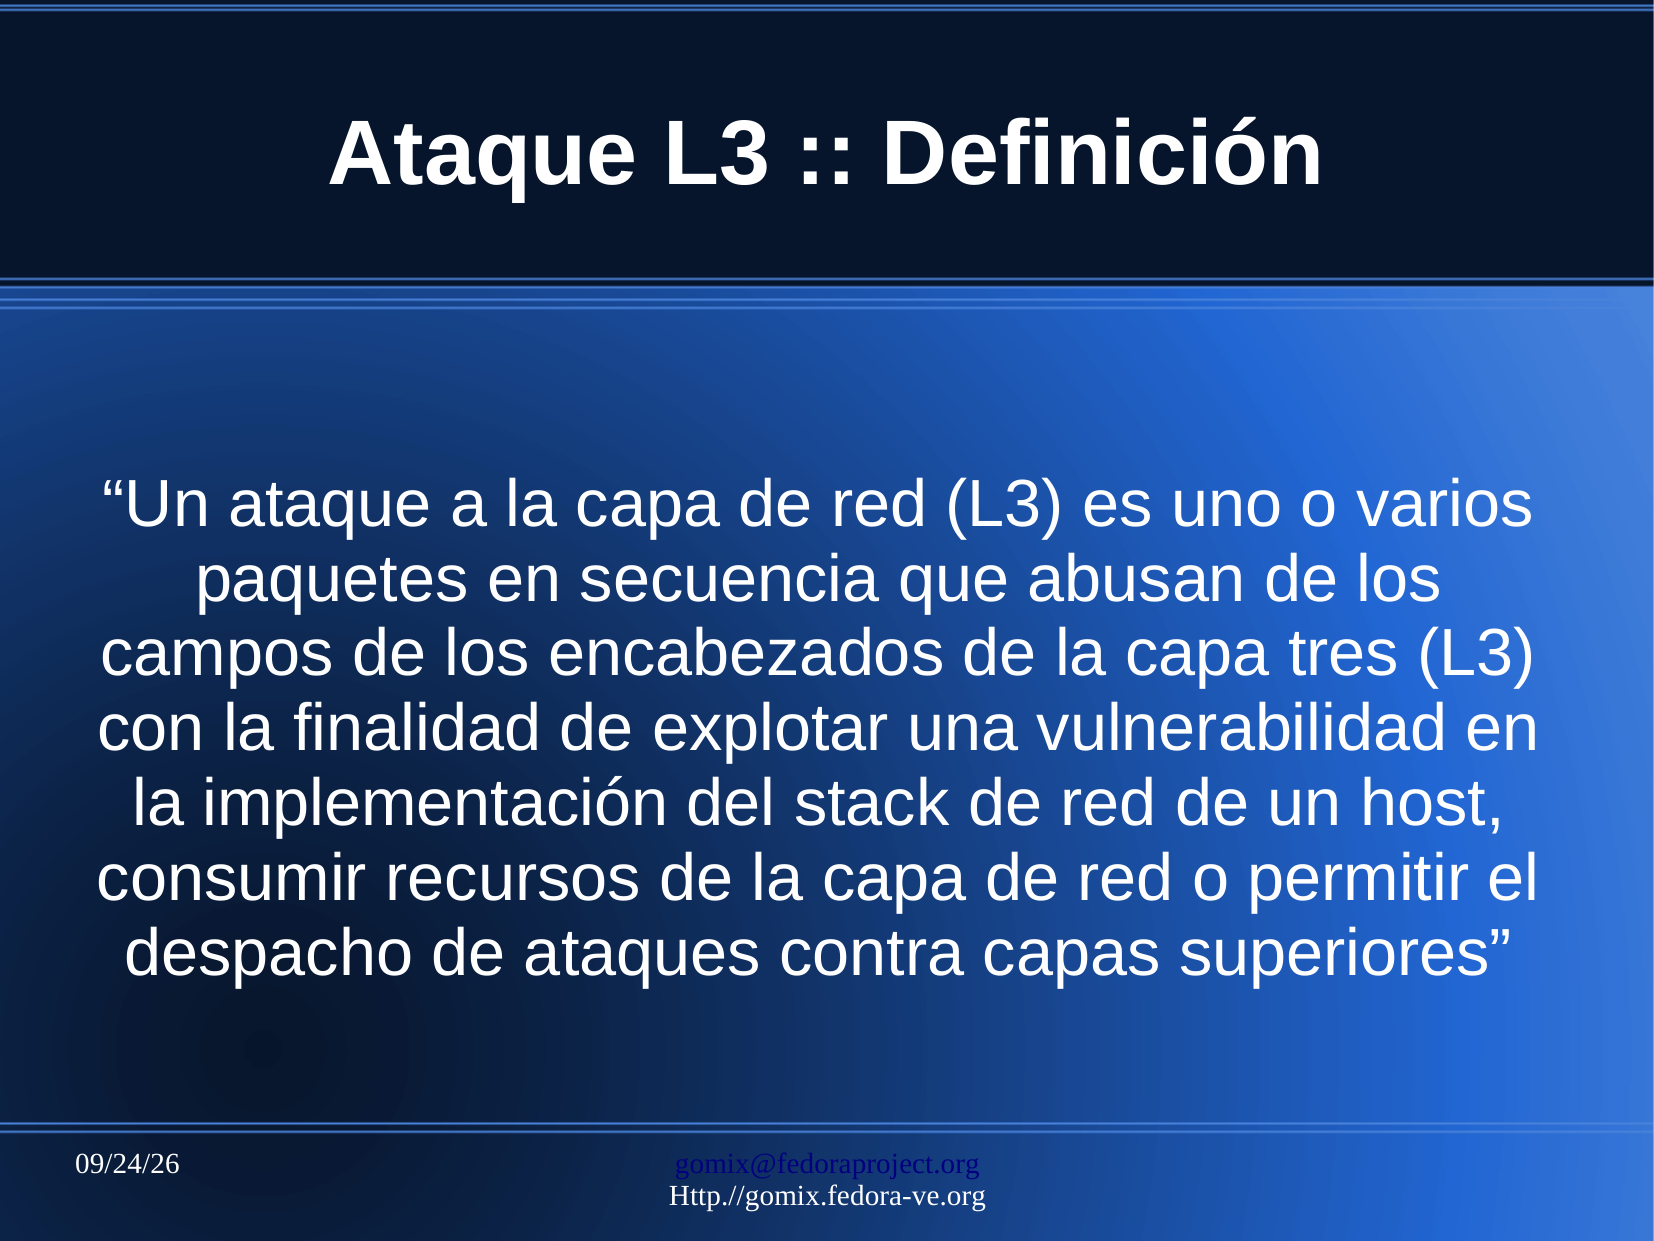

# Ataque L3 :: Definición
“Un ataque a la capa de red (L3) es uno o varios paquetes en secuencia que abusan de los campos de los encabezados de la capa tres (L3) con la finalidad de explotar una vulnerabilidad en la implementación del stack de red de un host, consumir recursos de la capa de red o permitir el despacho de ataques contra capas superiores”